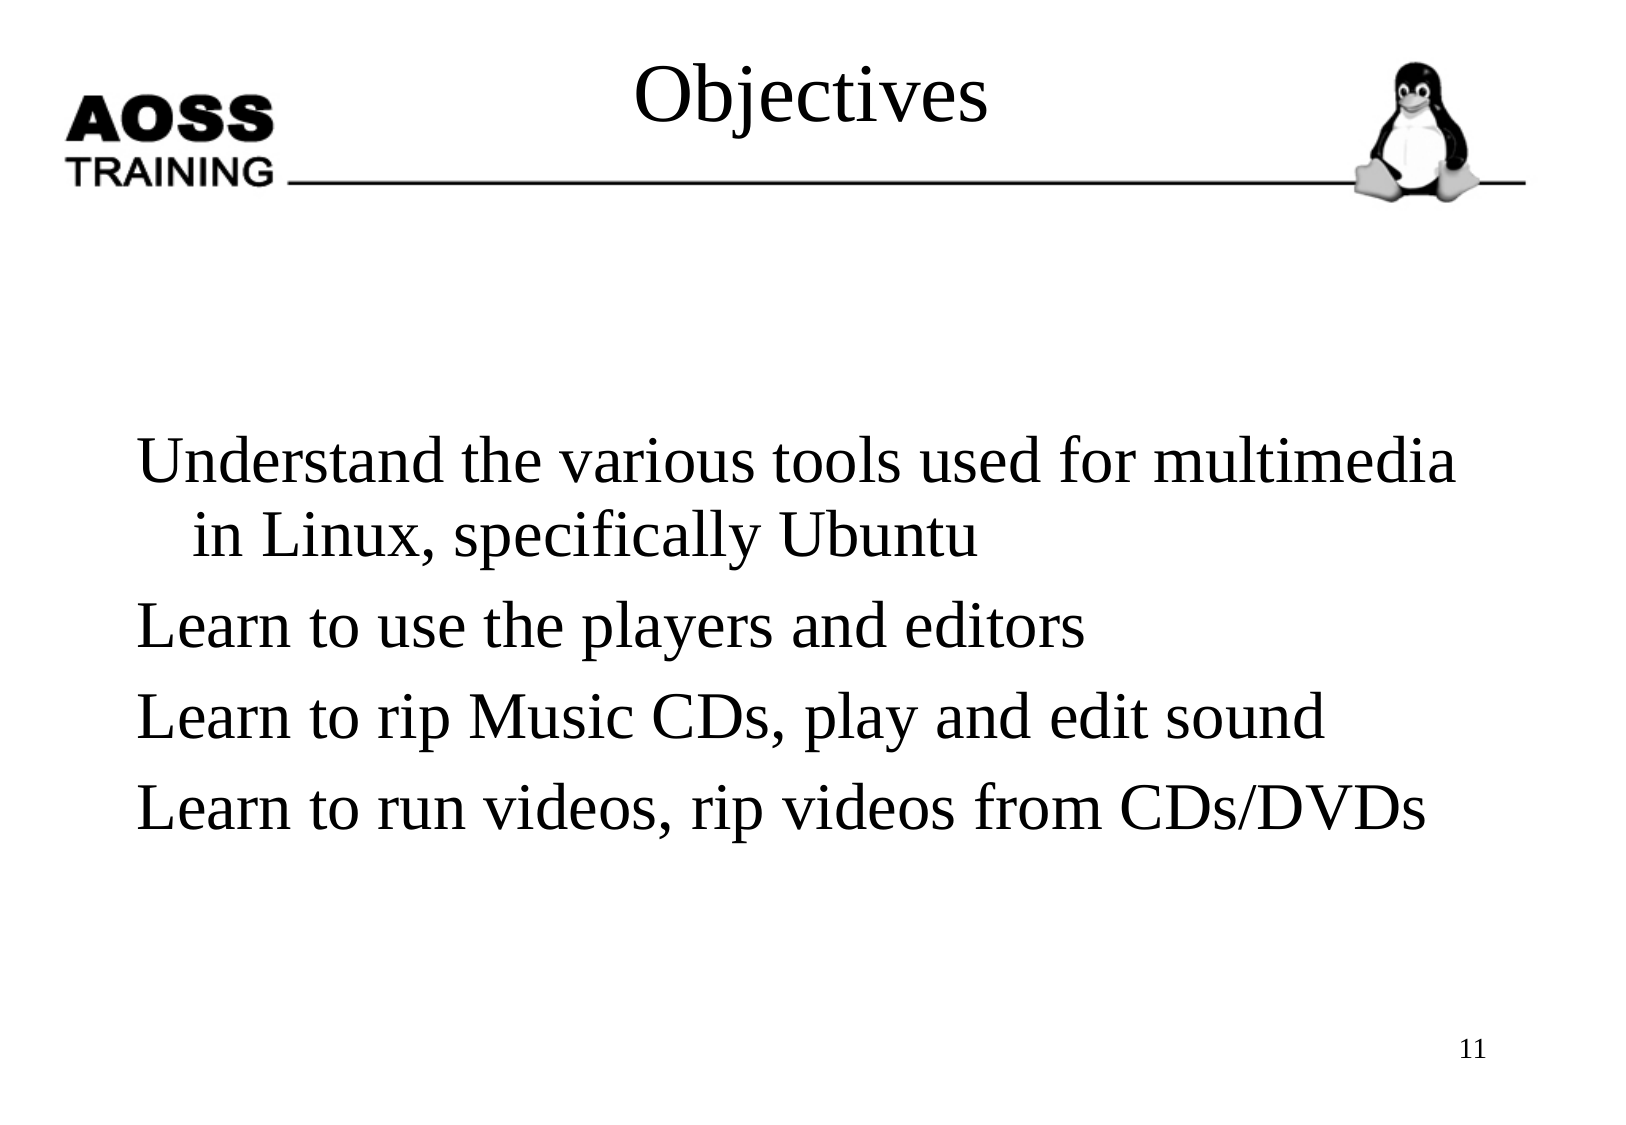

# Objectives
Understand the various tools used for multimedia in Linux, specifically Ubuntu
Learn to use the players and editors
Learn to rip Music CDs, play and edit sound
Learn to run videos, rip videos from CDs/DVDs
11